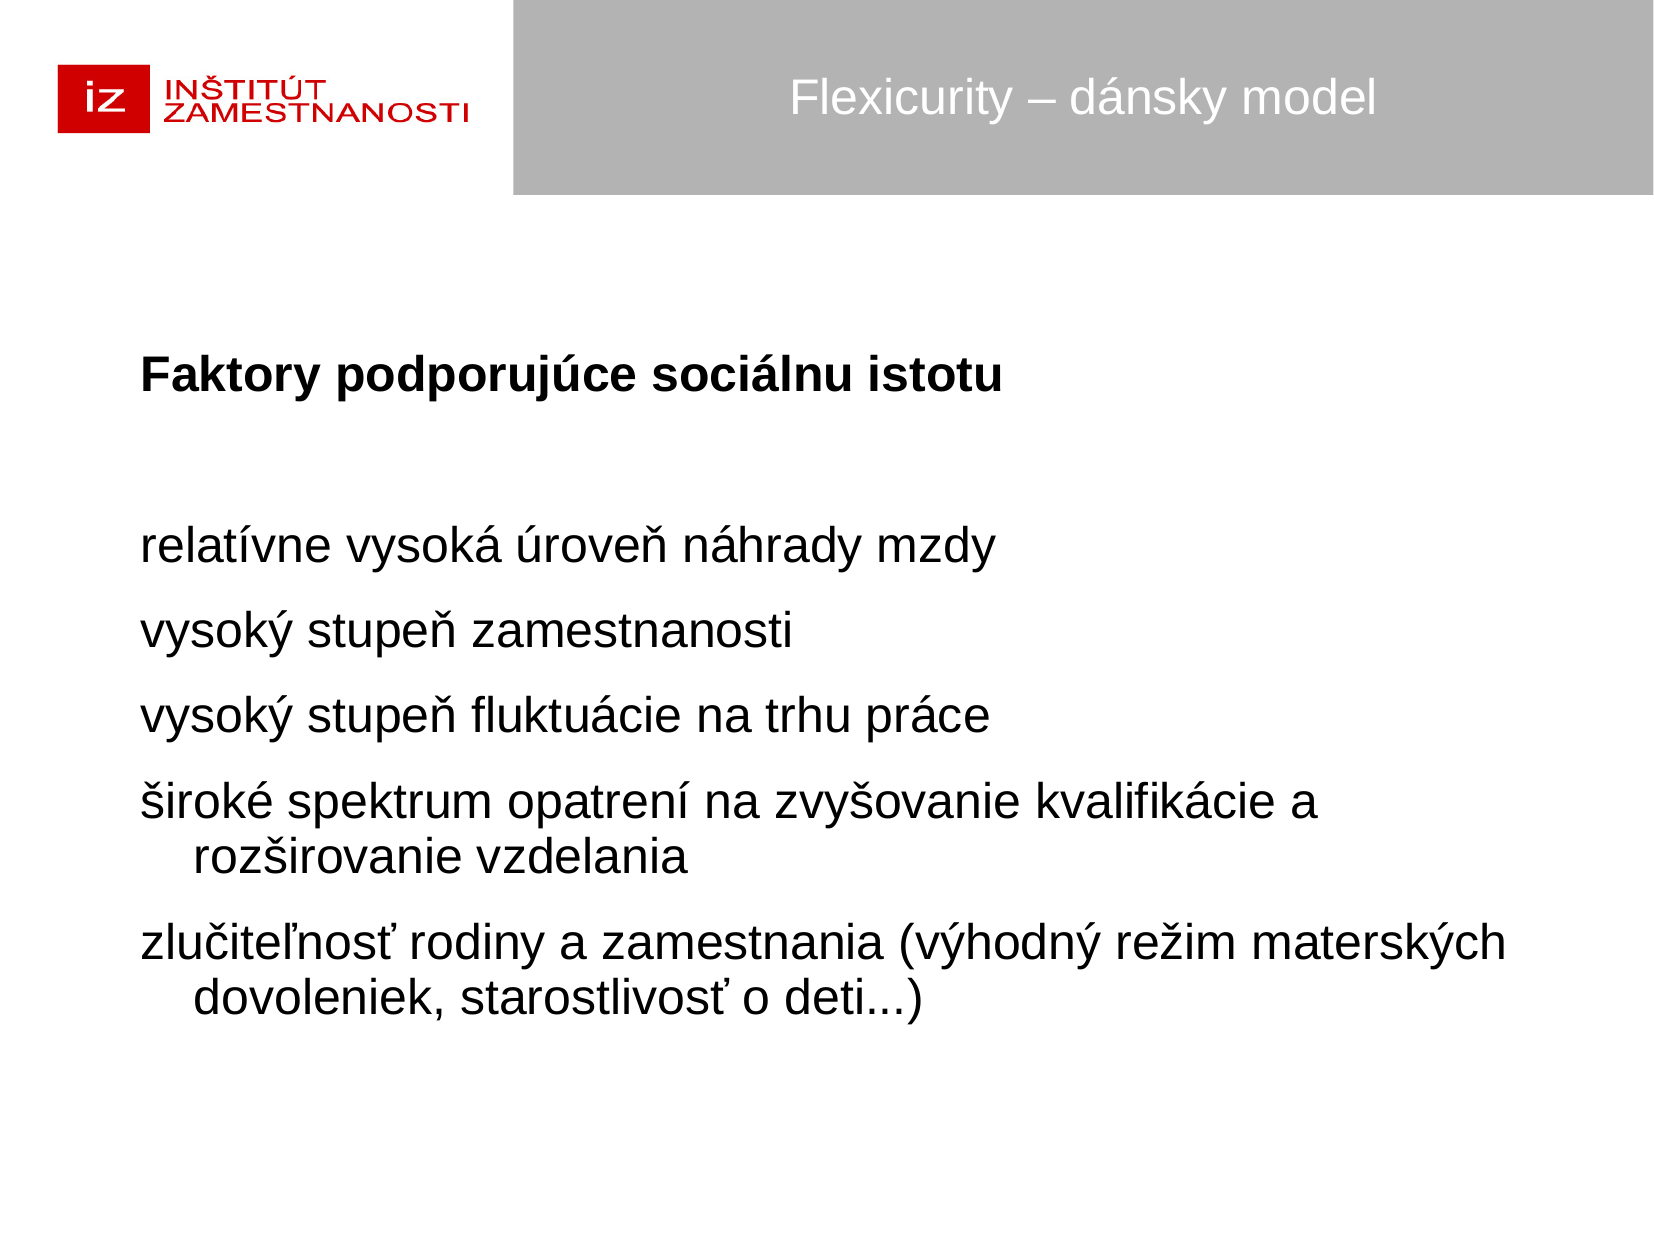

Flexicurity – dánsky model
# Faktory podporujúce sociálnu istotu
relatívne vysoká úroveň náhrady mzdy
vysoký stupeň zamestnanosti
vysoký stupeň fluktuácie na trhu práce
široké spektrum opatrení na zvyšovanie kvalifikácie a rozširovanie vzdelania
zlučiteľnosť rodiny a zamestnania (výhodný režim materských dovoleniek, starostlivosť o deti...)